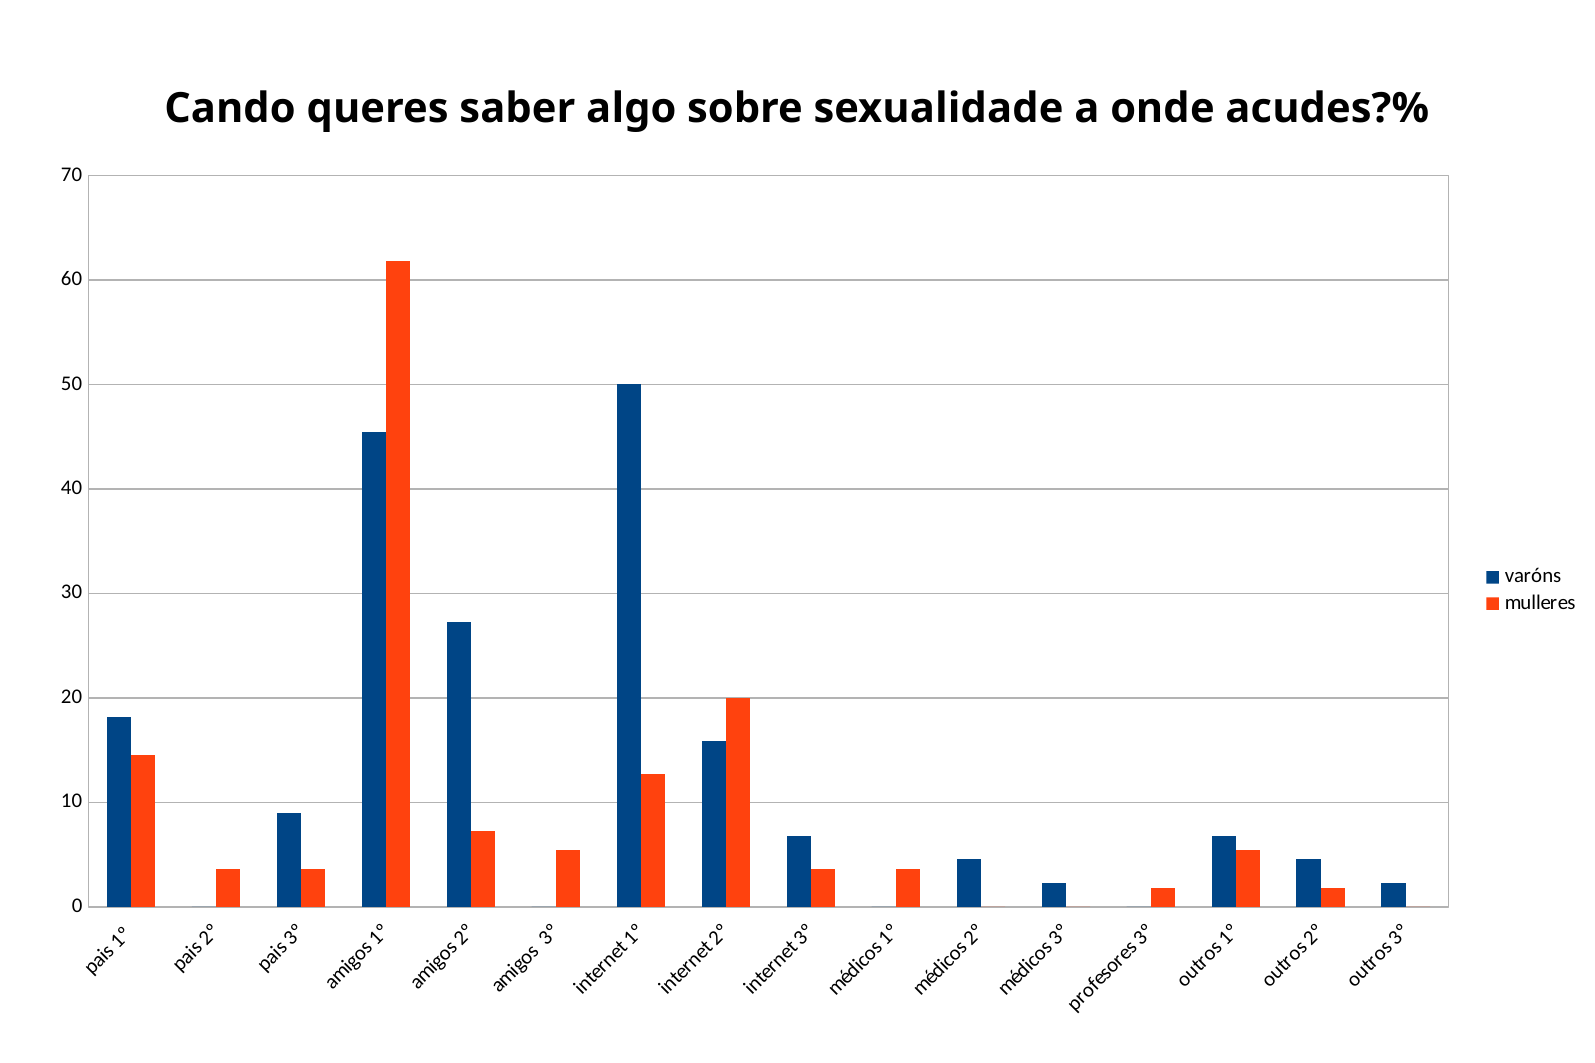

# Cando queres saber algo sobre sexualidade a onde acudes?%
### Chart
| Category | varóns | mulleres |
|---|---|---|
| pais 1º | 18.2 | 14.54 |
| pais 2º | 0.0 | 3.63 |
| pais 3º | 9.0 | 3.63 |
| amigos 1º | 45.45 | 61.8 |
| amigos 2º | 27.27 | 7.27 |
| amigos 3º | 0.0 | 5.45 |
| internet 1º | 50.0 | 12.7 |
| internet 2º | 15.91 | 20.0 |
| internet 3º | 6.82 | 3.63 |
| médicos 1º | 0.0 | 3.63 |
| médicos 2º | 4.54 | 0.0 |
| médicos 3º | 2.27 | 0.0 |
| profesores 3º | 0.0 | 1.81 |
| outros 1º | 6.82 | 5.45 |
| outros 2º | 4.54 | 1.81 |
| outros 3º | 2.27 | 0.0 |